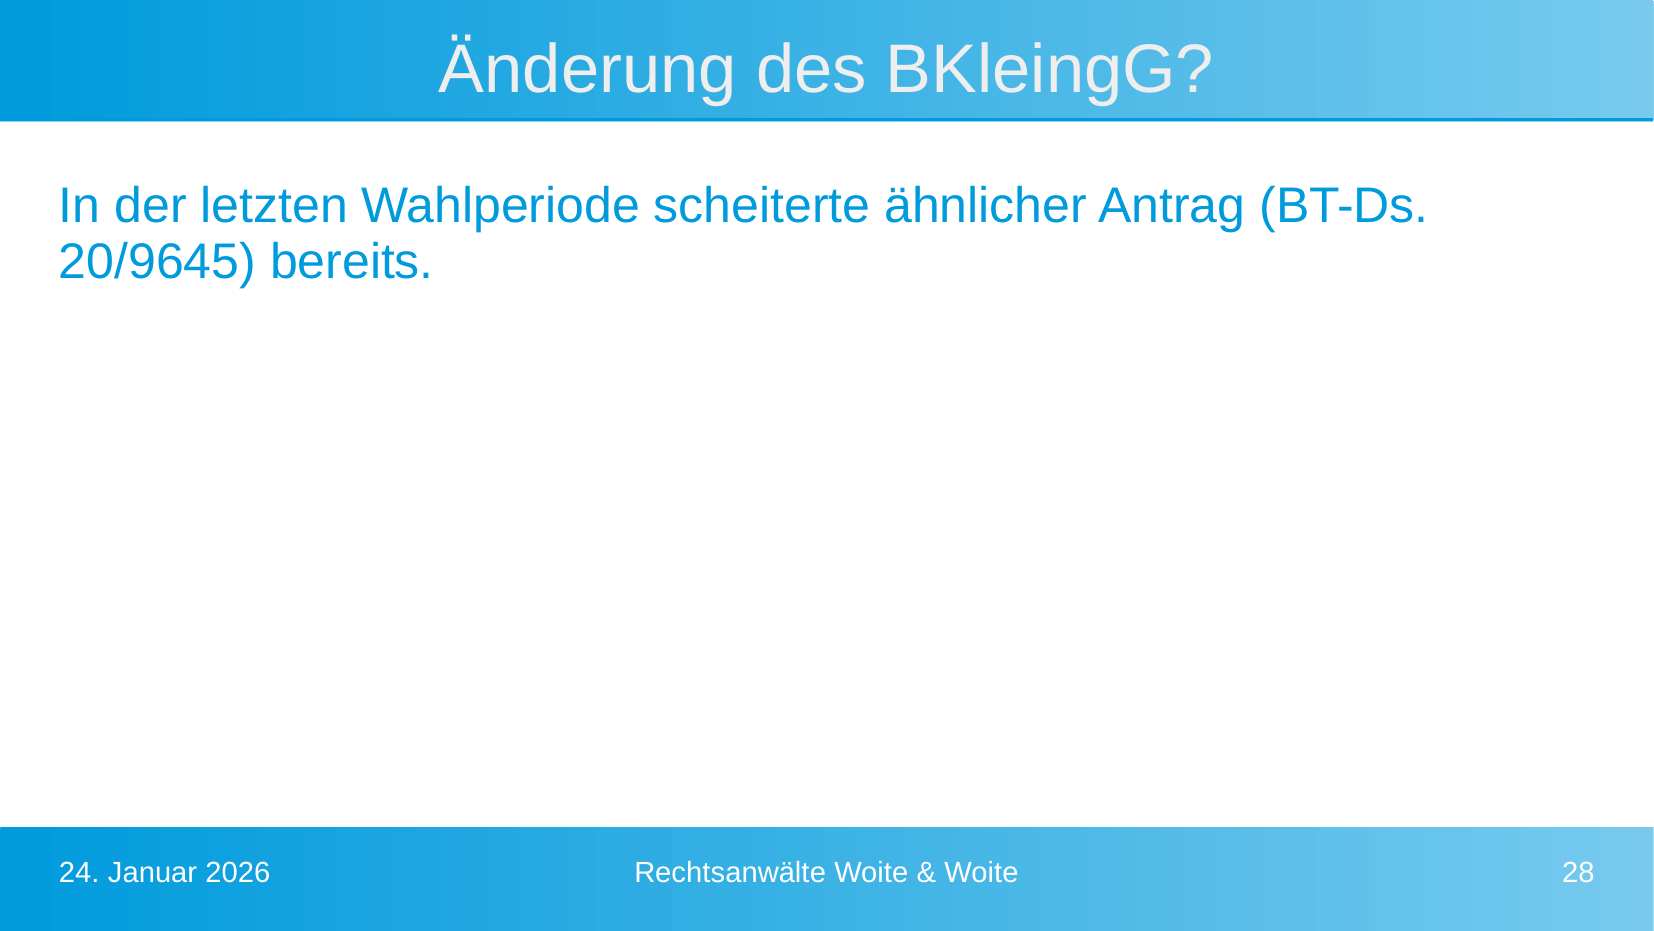

# Änderung des BKleingG?
In der letzten Wahlperiode scheiterte ähnlicher Antrag (BT-Ds. 20/9645) bereits.
28